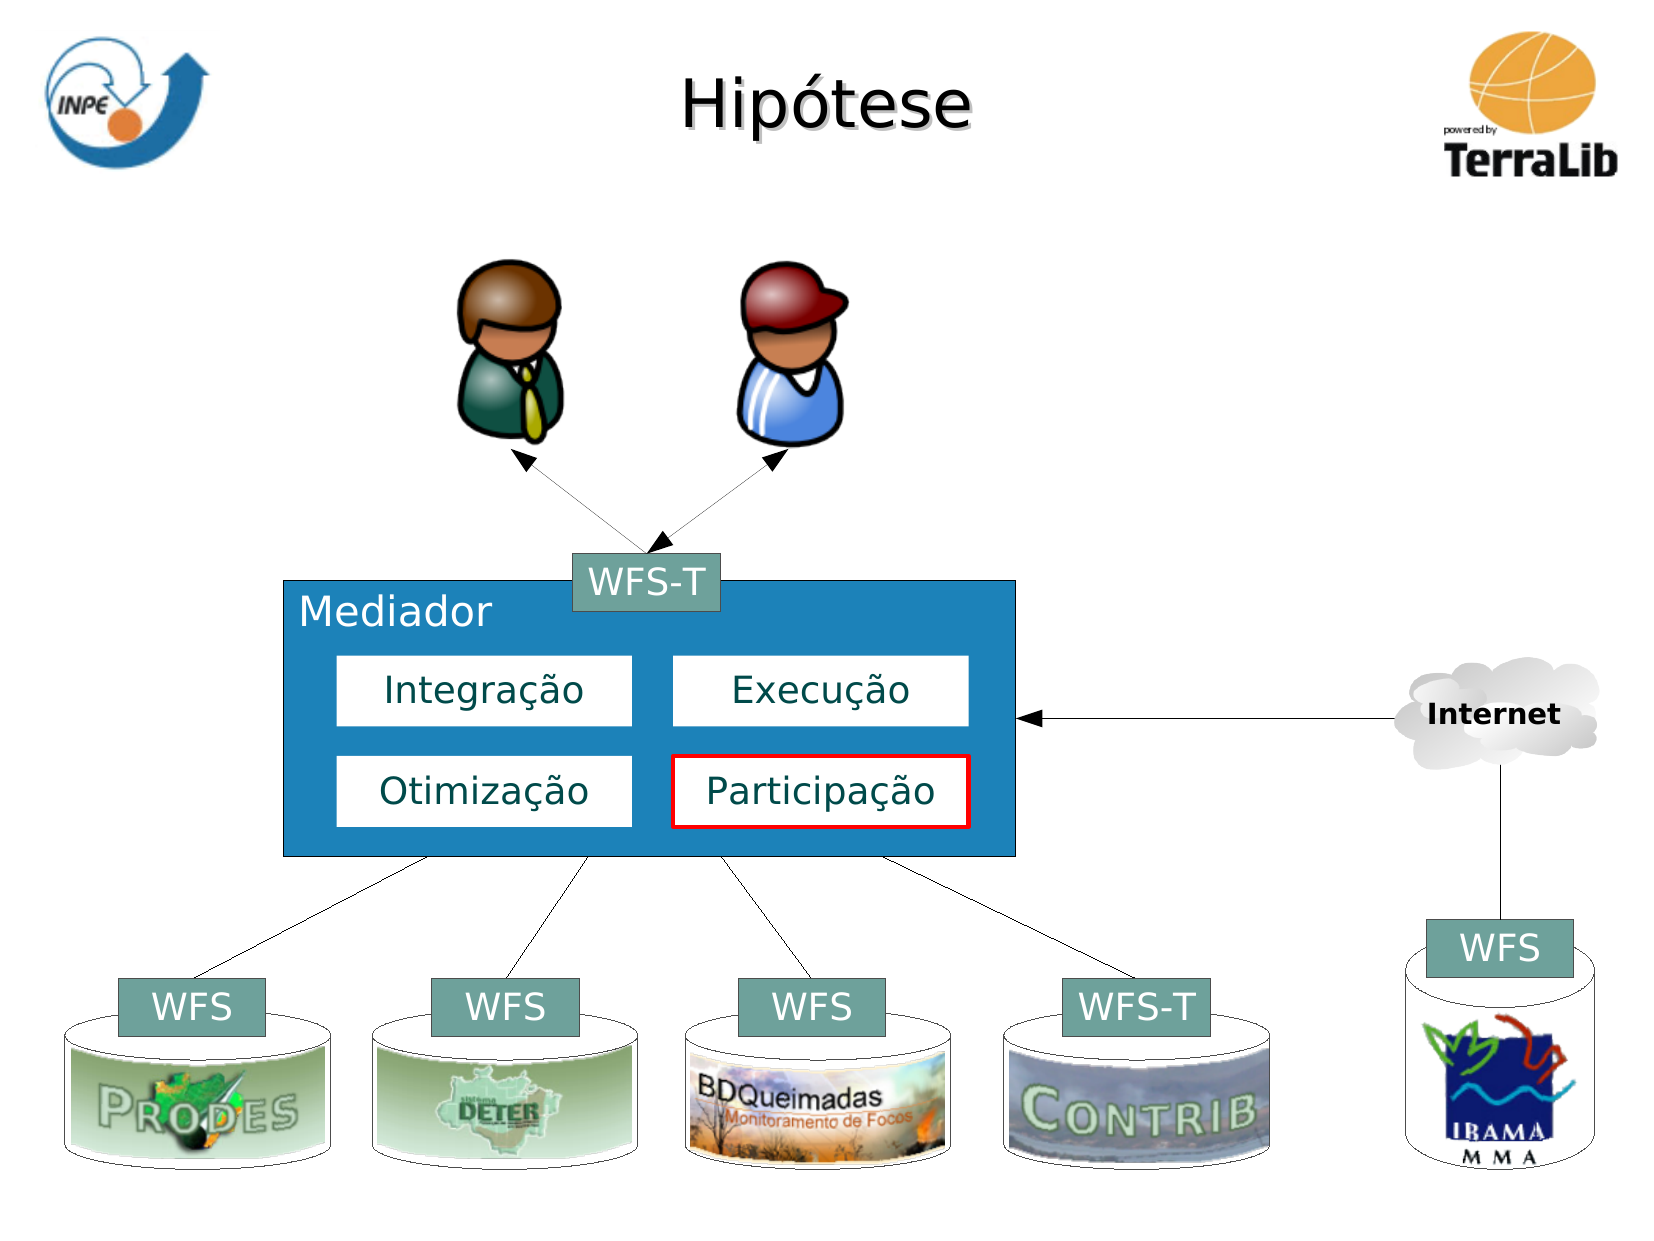

# Hipótese
WFS-T
Mediador
Integração
Execução
Internet
Otimização
Participação
WFS
WFS
WFS
WFS
WFS-T